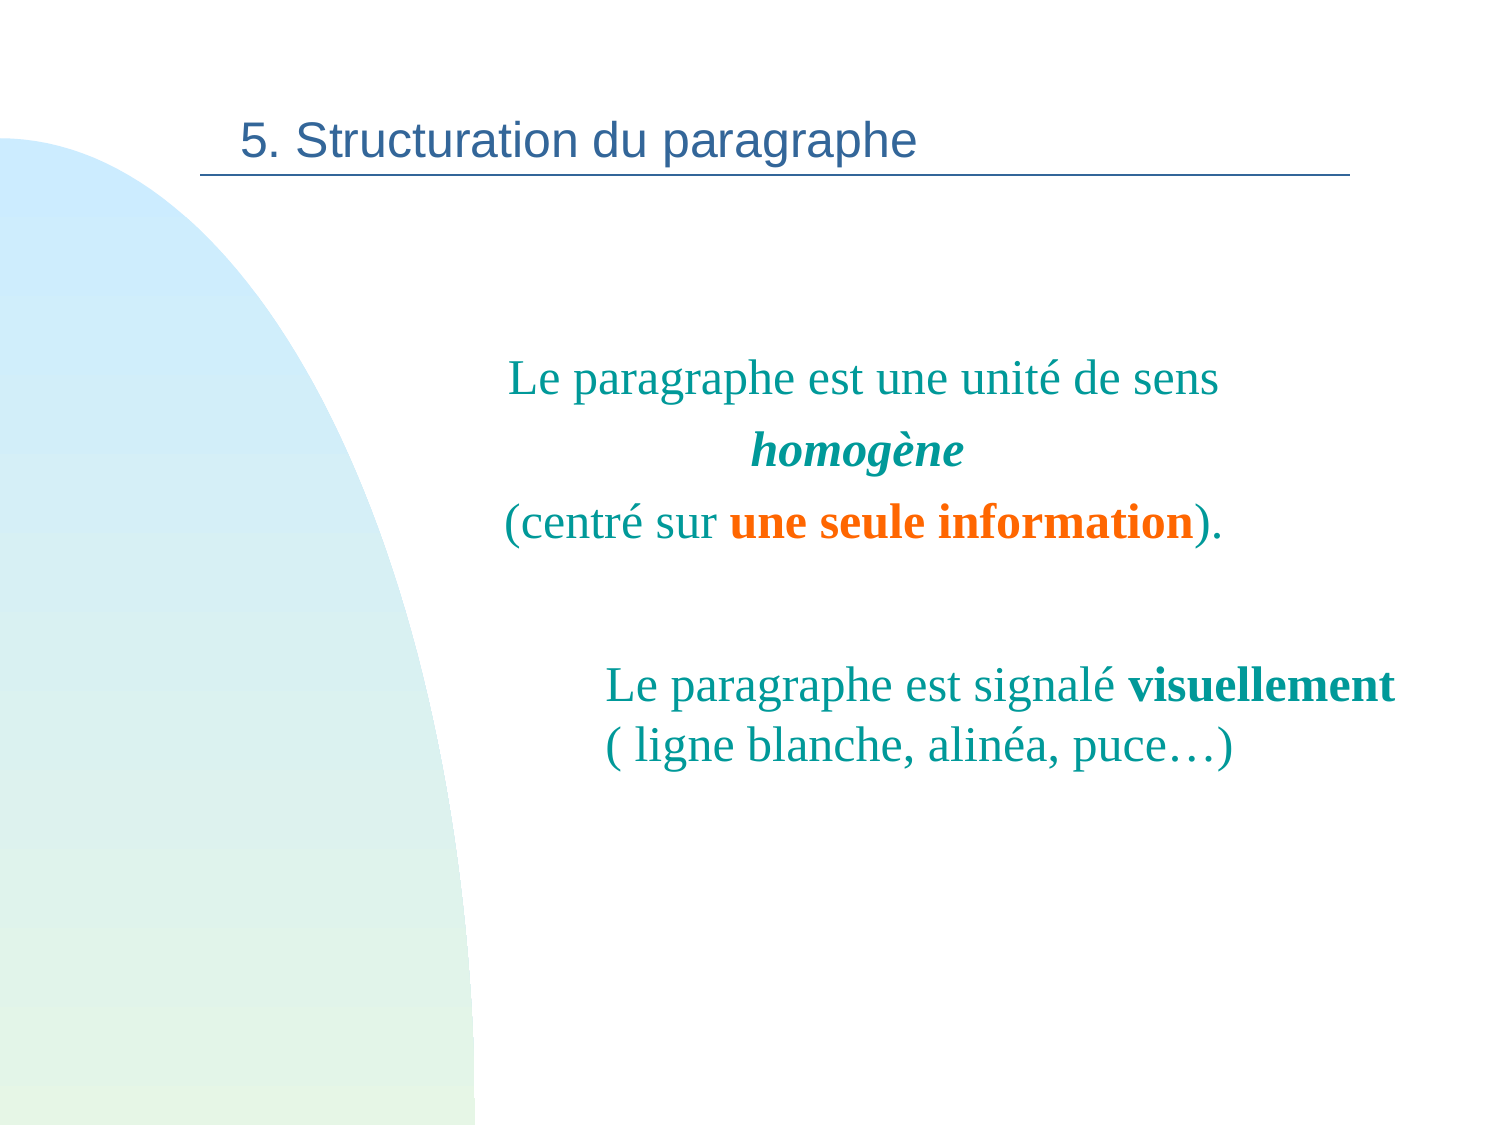

5. Structuration du paragraphe
Le paragraphe est une unité de sens homogène
(centré sur une seule information).
Le paragraphe est signalé visuellement ( ligne blanche, alinéa, puce…)